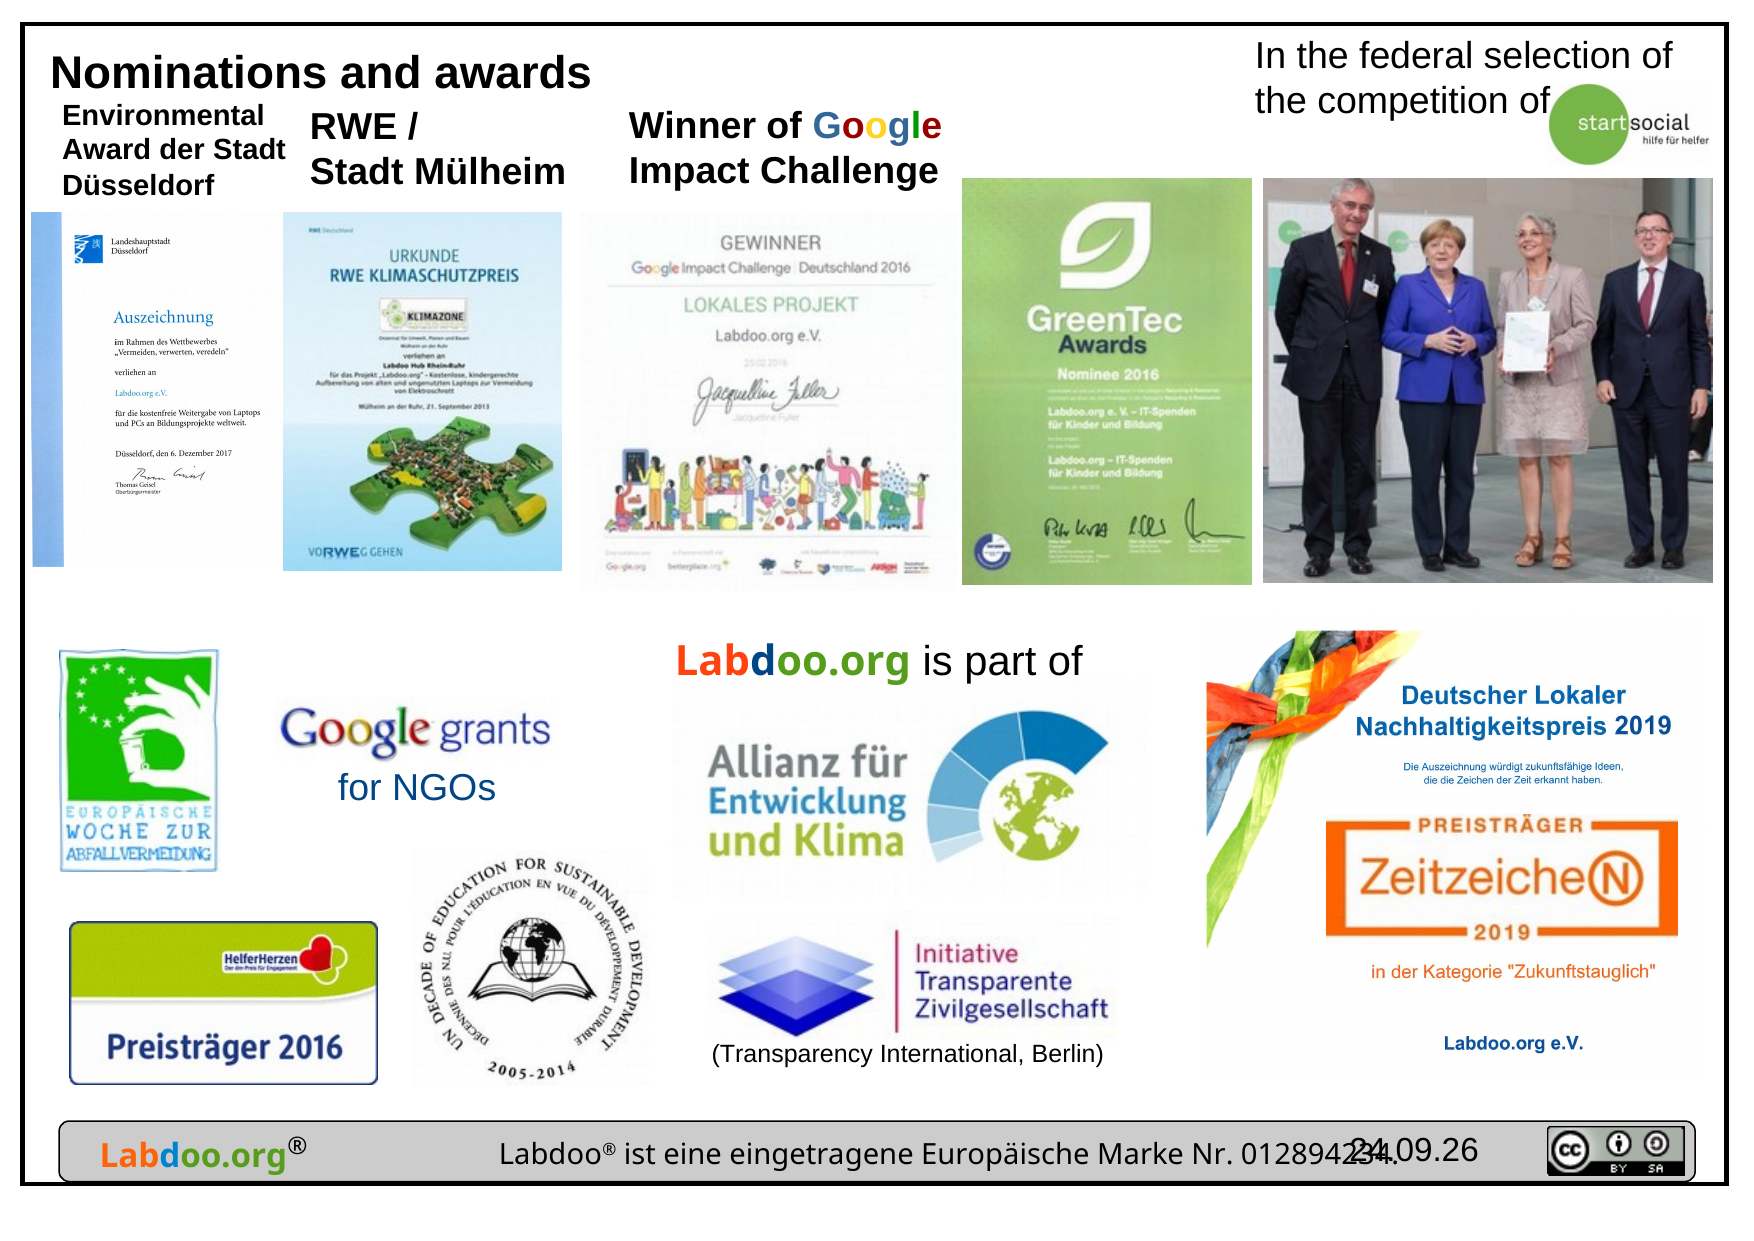

In the federal selection of the competition of
Nominations and awards
Environmental Award der Stadt Düsseldorf
Winner of Google Impact Challenge
RWE /
Stadt Mülheim
Labdoo.org is part of
for NGOs
(Transparency International, Berlin)
Labdoo.org®
Labdoo® ist eine eingetragene Europäische Marke Nr. 012894234.